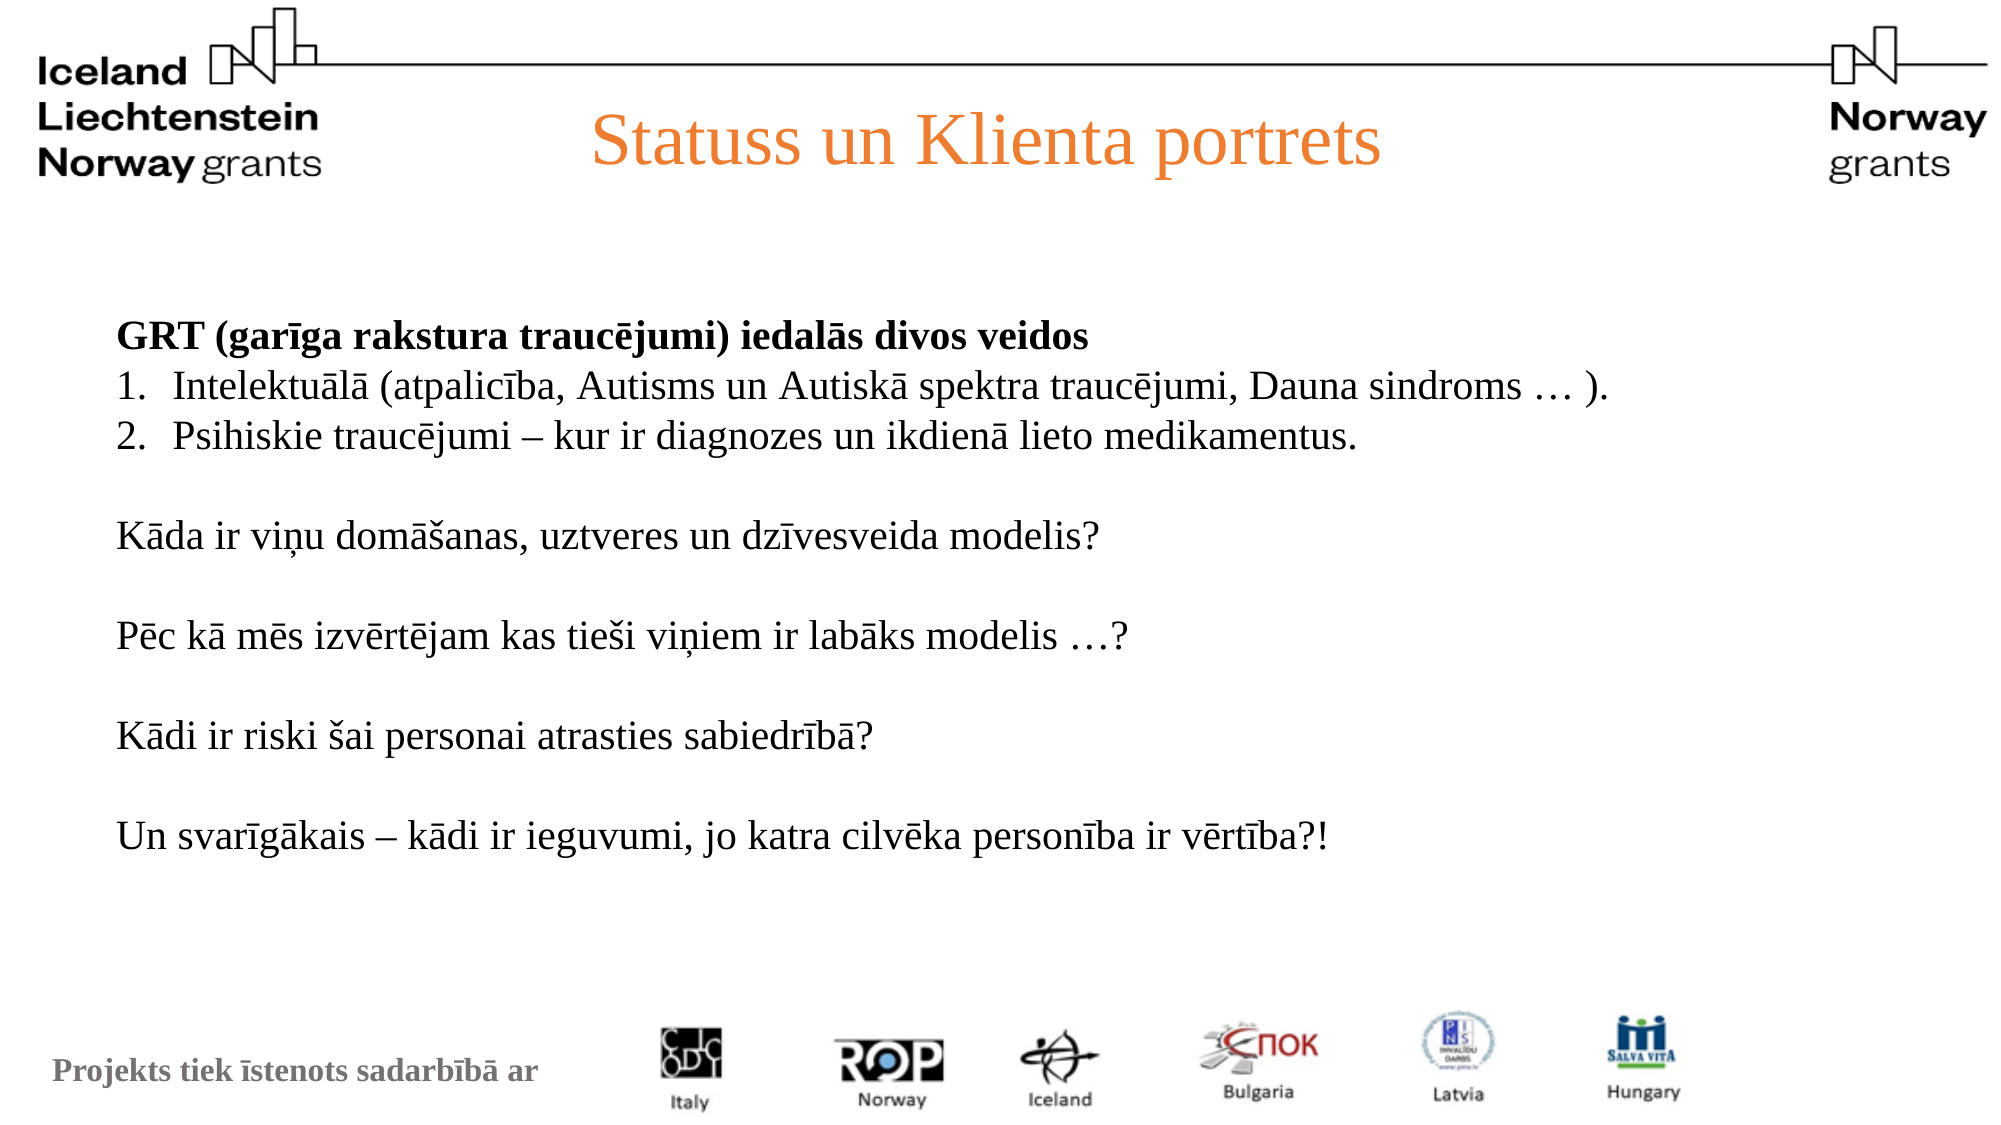

Statuss un Klienta portrets
GRT (garīga rakstura traucējumi) iedalās divos veidos
Intelektuālā (atpalicība, Autisms un Autiskā spektra traucējumi, Dauna sindroms … ).
Psihiskie traucējumi – kur ir diagnozes un ikdienā lieto medikamentus.
Kāda ir viņu domāšanas, uztveres un dzīvesveida modelis?
Pēc kā mēs izvērtējam kas tieši viņiem ir labāks modelis …?
Kādi ir riski šai personai atrasties sabiedrībā?
Un svarīgākais – kādi ir ieguvumi, jo katra cilvēka personība ir vērtība?!
Projekts tiek īstenots sadarbībā ar